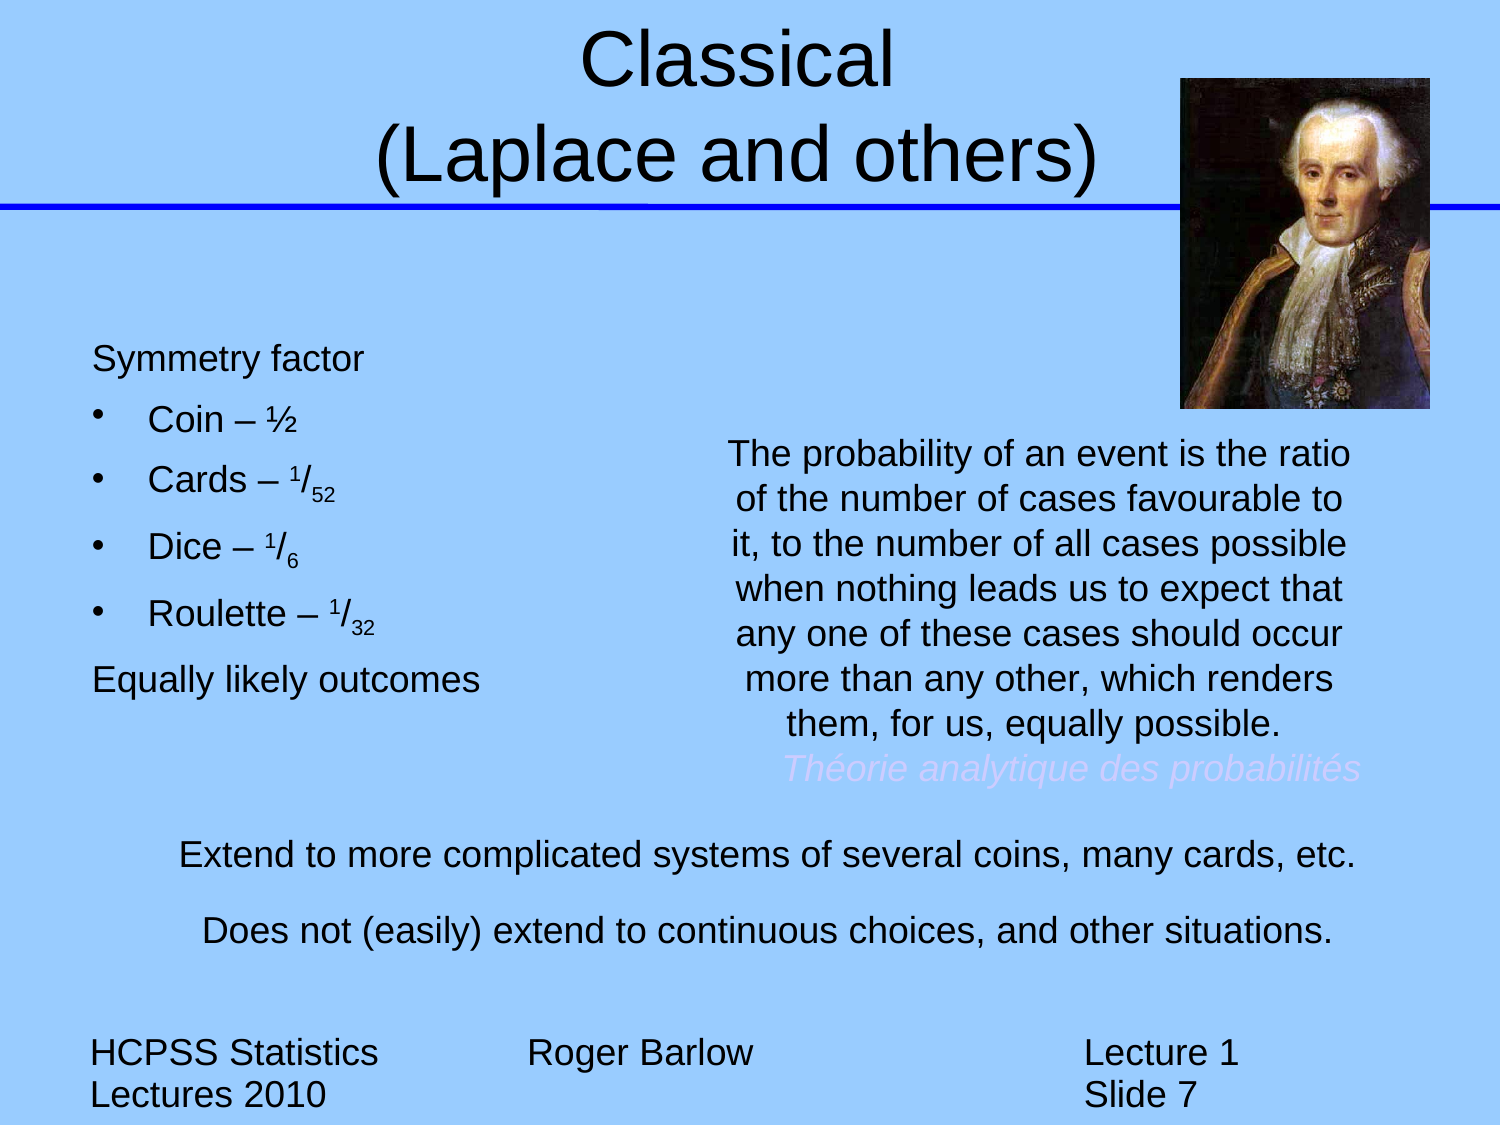

# Classical (Laplace and others)
Symmetry factor
Coin – ½
Cards – 1/52
Dice – 1/6
Roulette – 1/32
Equally likely outcomes
The probability of an event is the ratio of the number of cases favourable to it, to the number of all cases possible when nothing leads us to expect that any one of these cases should occur more than any other, which renders them, for us, equally possible.
Théorie analytique des probabilités
Extend to more complicated systems of several coins, many cards, etc.
Does not (easily) extend to continuous choices, and other situations.
7